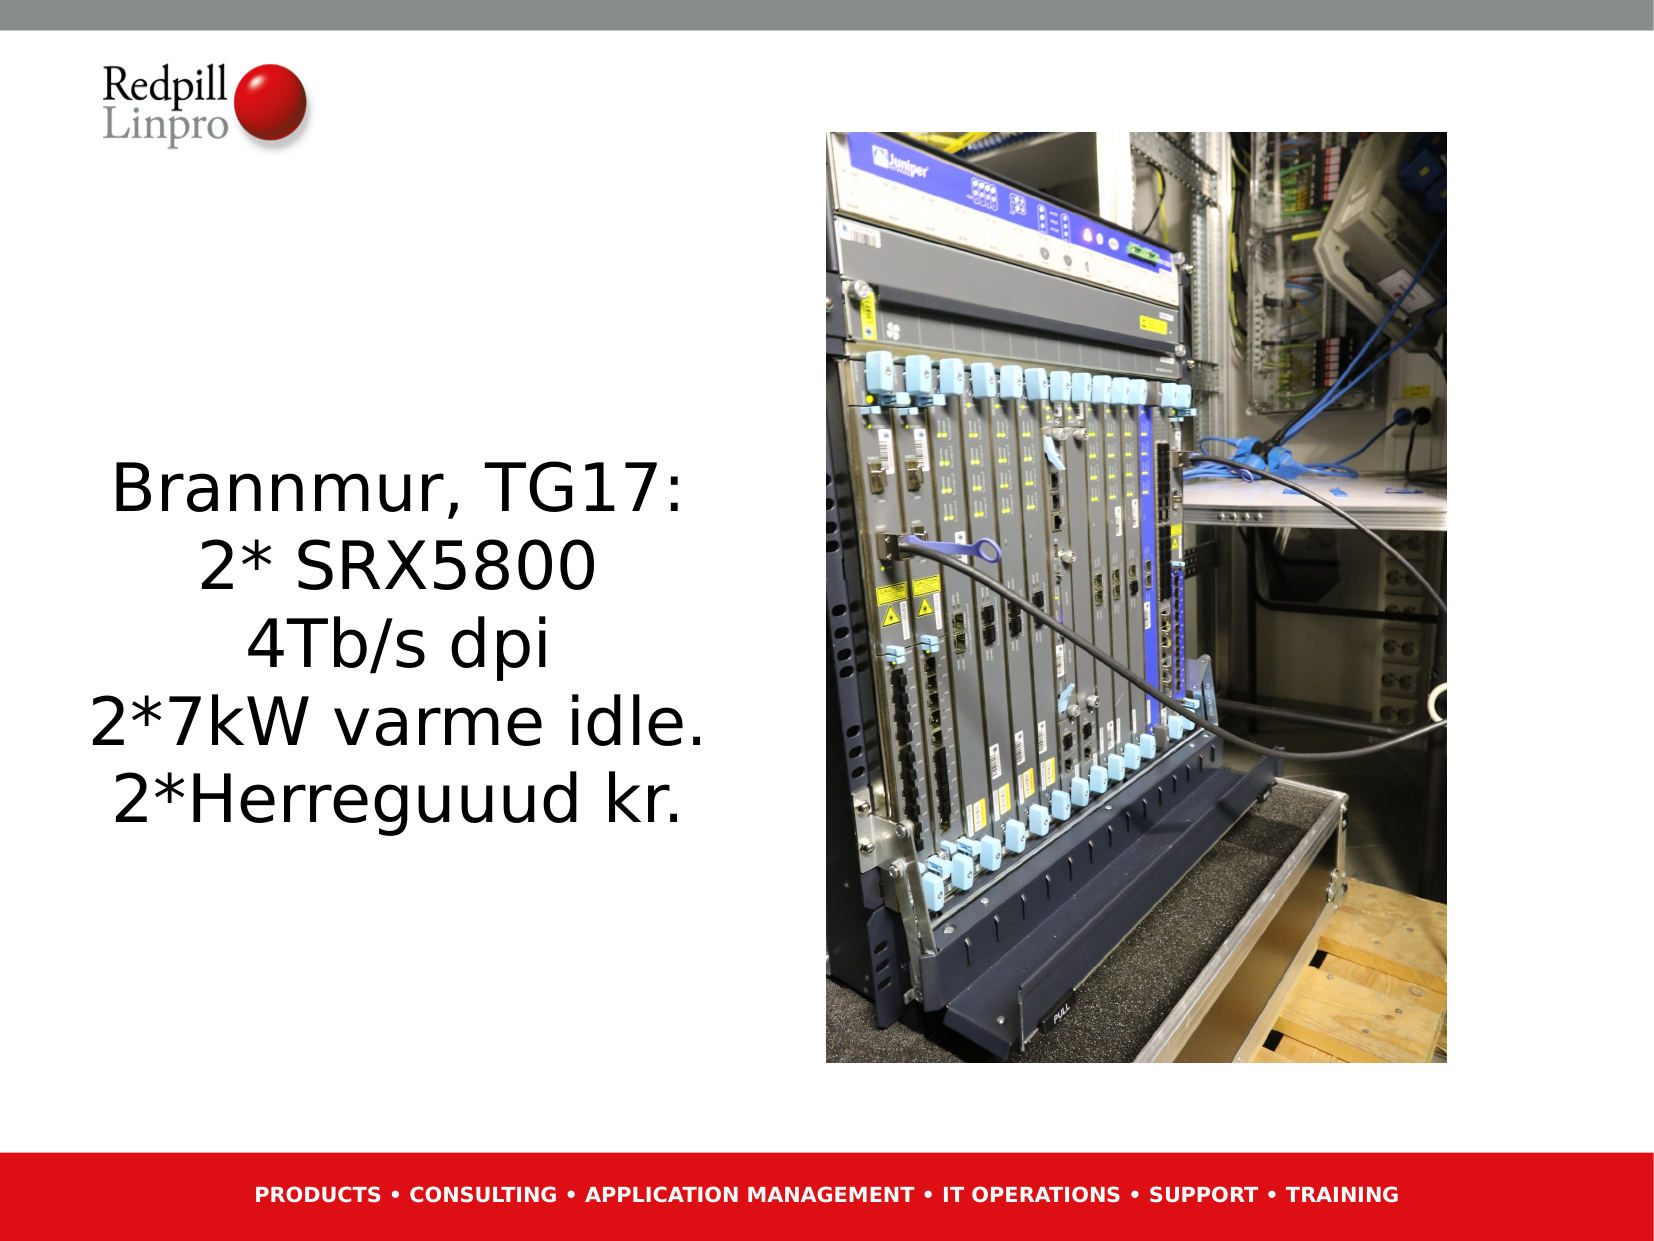

# Brannmur, TG17:
2* SRX5800
4Tb/s dpi
2*7kW varme idle.
2*Herreguuud kr.